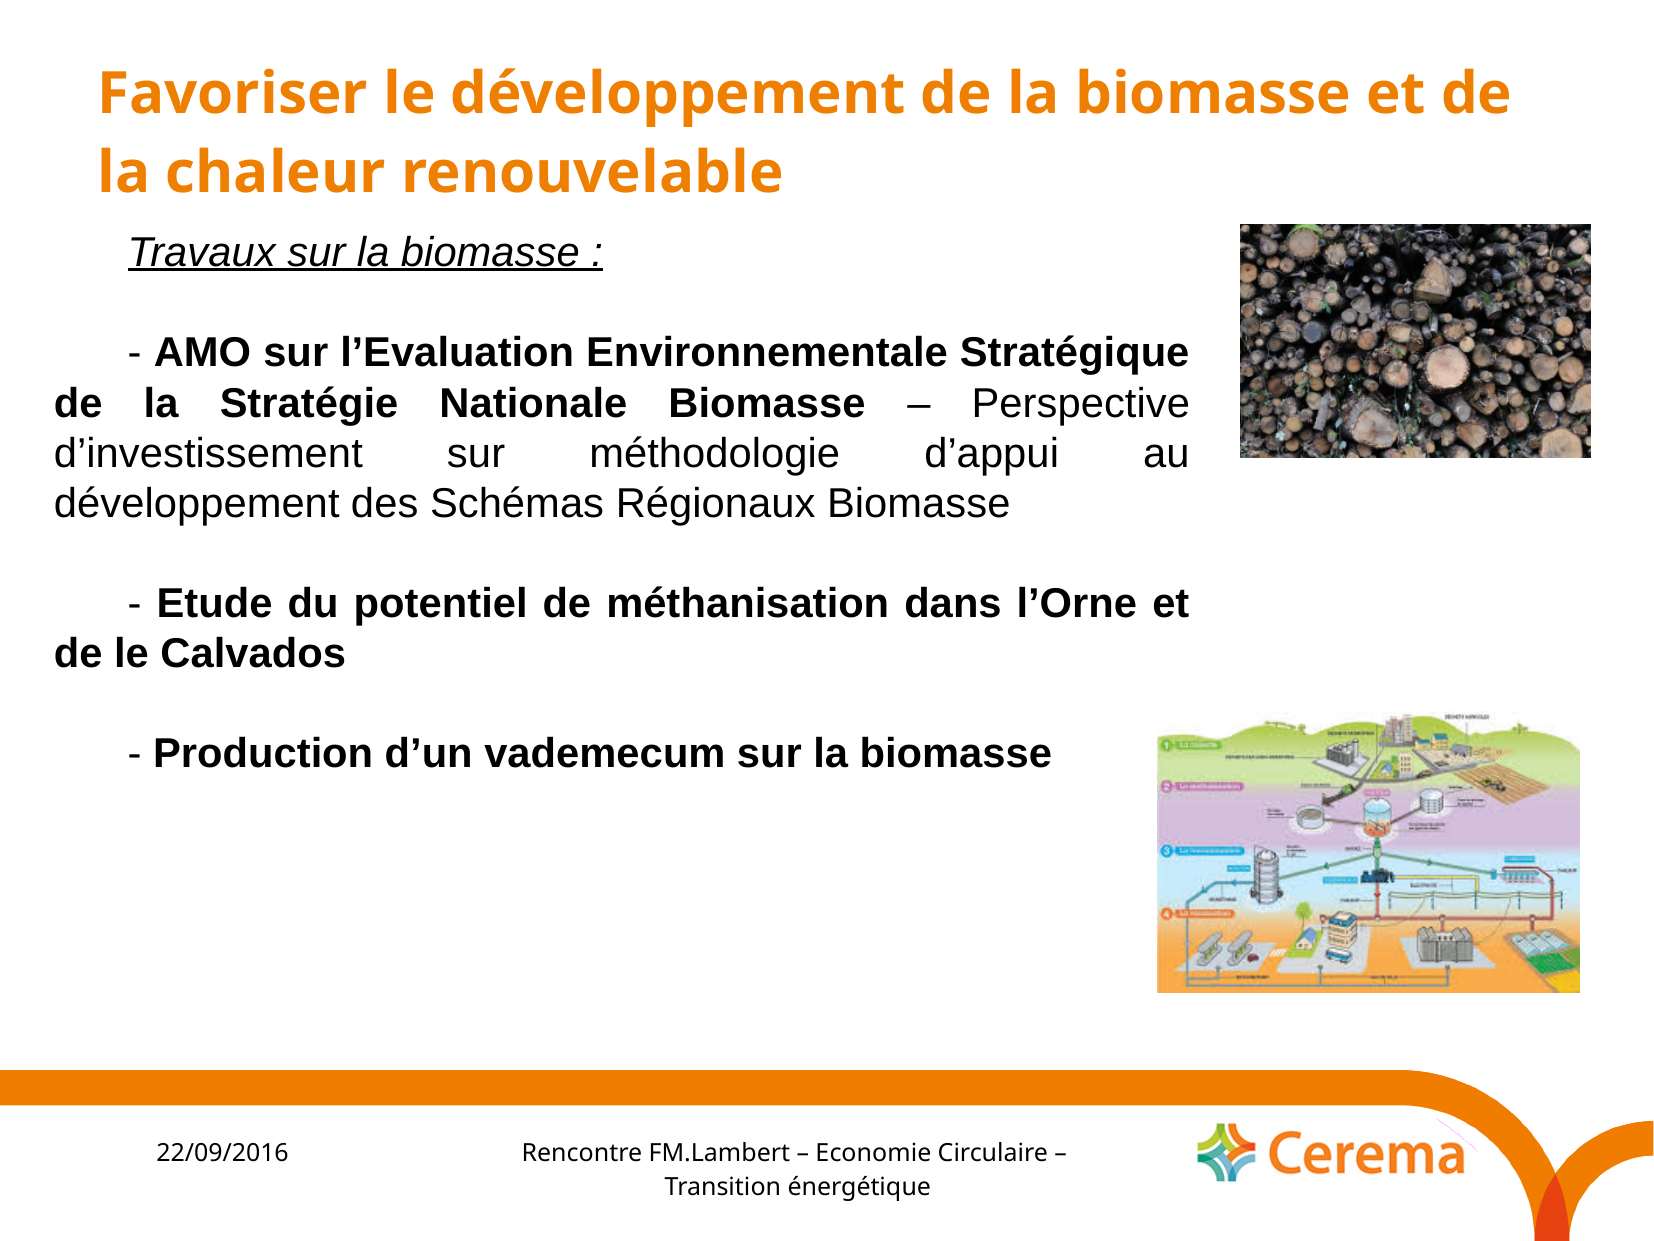

Favoriser le développement de la biomasse et de la chaleur renouvelable
	Travaux sur la biomasse :
	- AMO sur l’Evaluation Environnementale Stratégique de la Stratégie Nationale Biomasse – Perspective d’investissement sur méthodologie d’appui au développement des Schémas Régionaux Biomasse
	- Etude du potentiel de méthanisation dans l’Orne et de le Calvados
	- Production d’un vademecum sur la biomasse